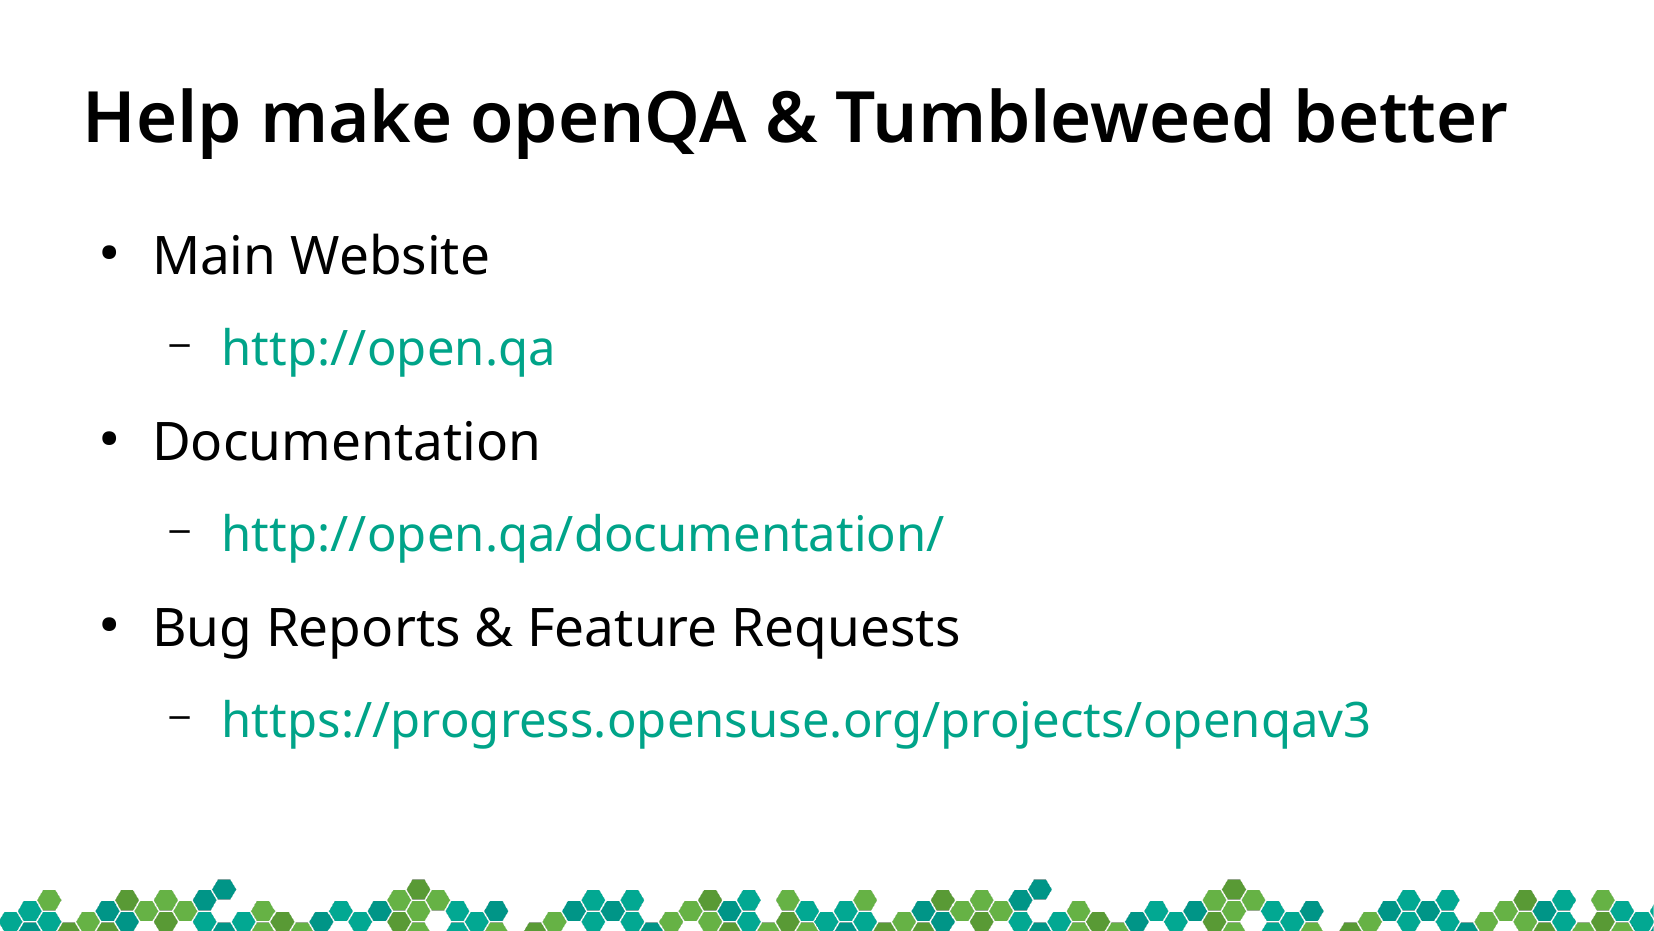

# Help make openQA & Tumbleweed better
Main Website
http://open.qa
Documentation
http://open.qa/documentation/
Bug Reports & Feature Requests
https://progress.opensuse.org/projects/openqav3